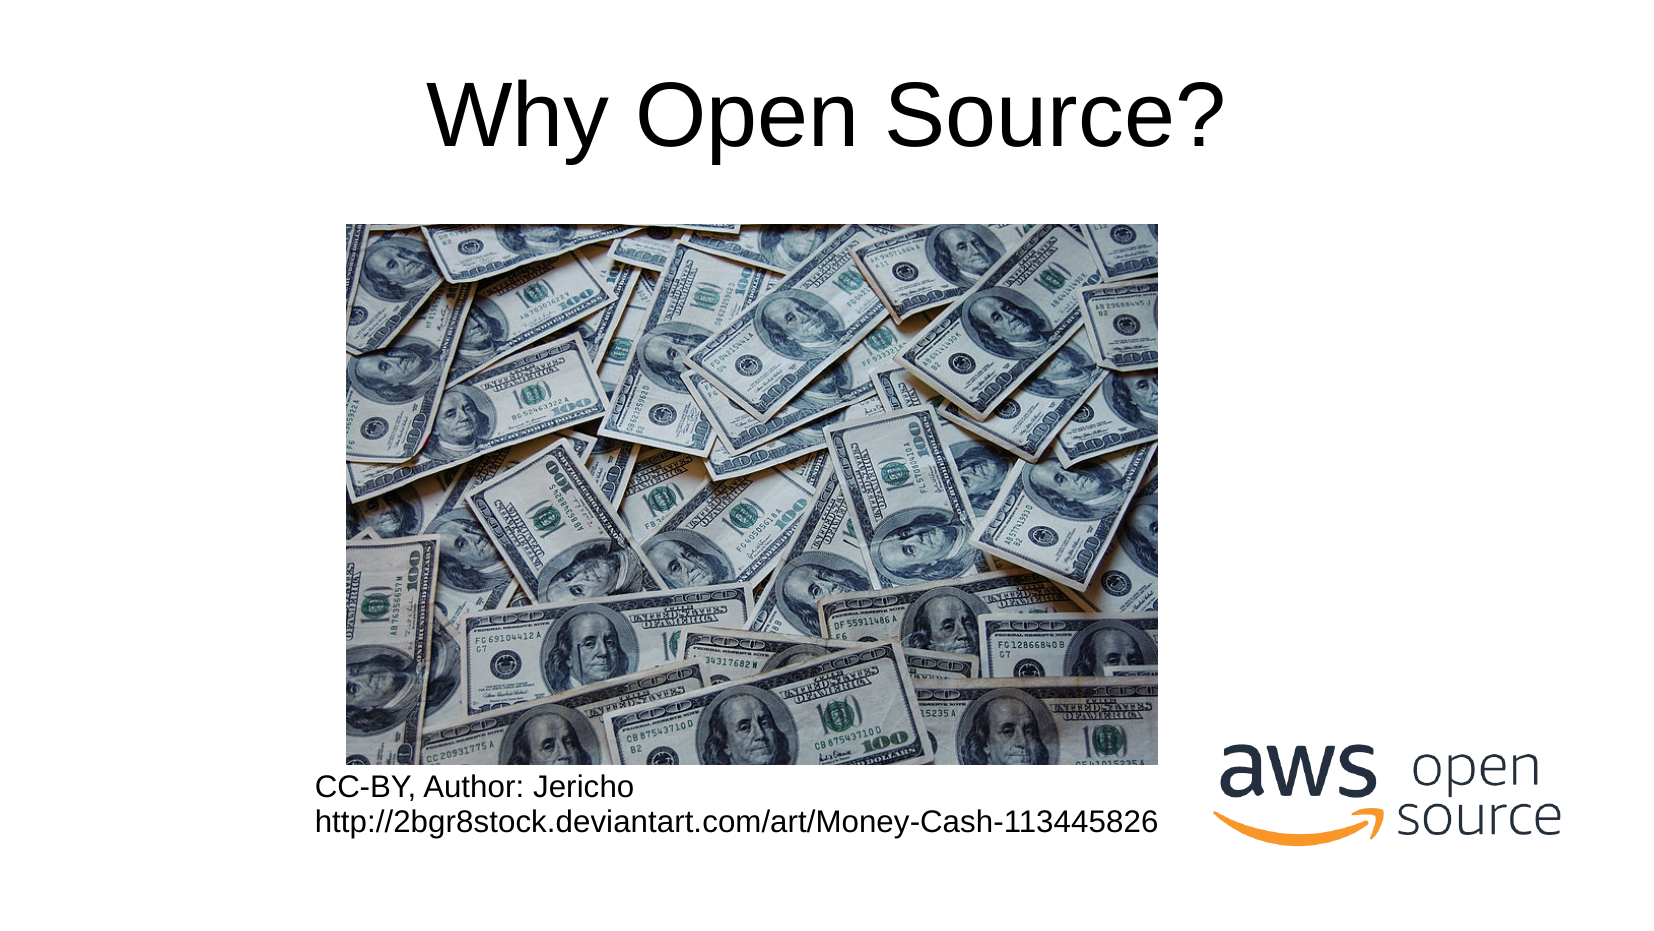

# Why Open Source?
CC-BY, Author: Jericho
http://2bgr8stock.deviantart.com/art/Money-Cash-113445826